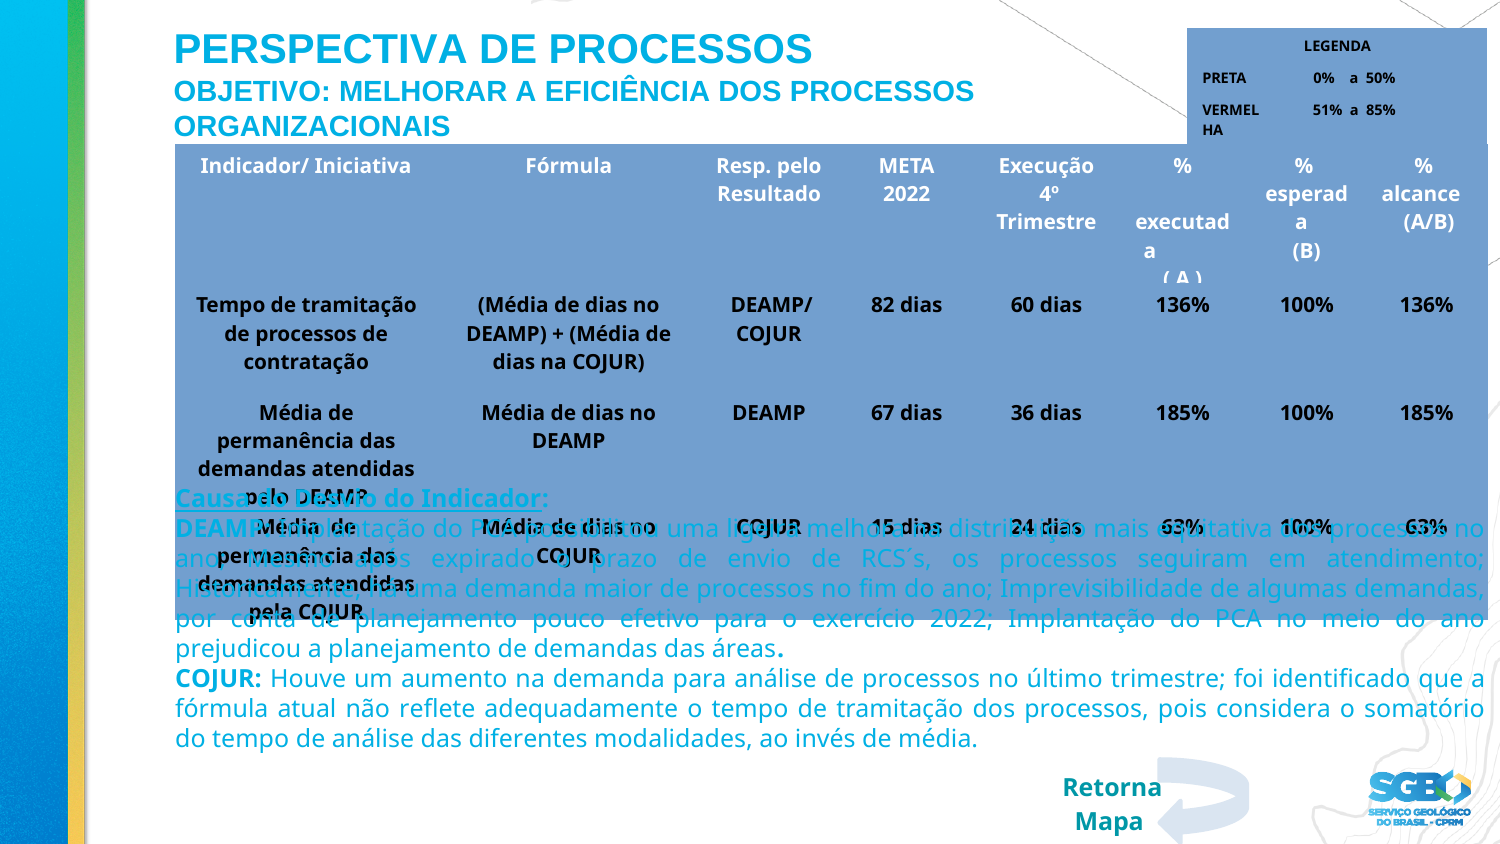

PERSPECTIVA DE PROCESSOS
OBJETIVO: MELHORAR A EFICIÊNCIA DOS PROCESSOS
ORGANIZACIONAIS
PERSPECTIVA DE VALOR PARA CLIENTES E USUÁRIOS
| LEGENDA | | |
| --- | --- | --- |
| PRETA | 0% a 50% | |
| VERMELHA | 51% a 85% | |
| AMARELA | 86% a 95% | |
| VERDE | 96% a 100% | |
| Indicador/ Iniciativa | Fórmula | Resp. pelo Resultado | META 2022 | Execução 4º Trimestre | % executada ( A ) | % esperada (B) | % alcance (A/B) |
| --- | --- | --- | --- | --- | --- | --- | --- |
| Tempo de tramitação de processos de contratação | (Média de dias no DEAMP) + (Média de dias na COJUR) | DEAMP/ COJUR | 82 dias | 60 dias | 136% | 100% | 136% |
| Média de permanência das demandas atendidas pelo DEAMP | Média de dias no DEAMP | DEAMP | 67 dias | 36 dias | 185% | 100% | 185% |
| Média de permanência das demandas atendidas pela COJUR | Média de dias no COJUR | COJUR | 15 dias | 24 dias | 63% | 100% | 63% |
Causa do Desvio do Indicador:
DEAMP: Implantação do PCA possibilitou uma ligeira melhora na distribuição mais equitativa dos processos no ano; Mesmo após expirado o prazo de envio de RCS´s, os processos seguiram em atendimento; Historicamente, há uma demanda maior de processos no fim do ano; Imprevisibilidade de algumas demandas, por conta de planejamento pouco efetivo para o exercício 2022; Implantação do PCA no meio do ano prejudicou a planejamento de demandas das áreas.
COJUR: Houve um aumento na demanda para análise de processos no último trimestre; foi identificado que a fórmula atual não reflete adequadamente o tempo de tramitação dos processos, pois considera o somatório do tempo de análise das diferentes modalidades, ao invés de média.
Retorna Mapa